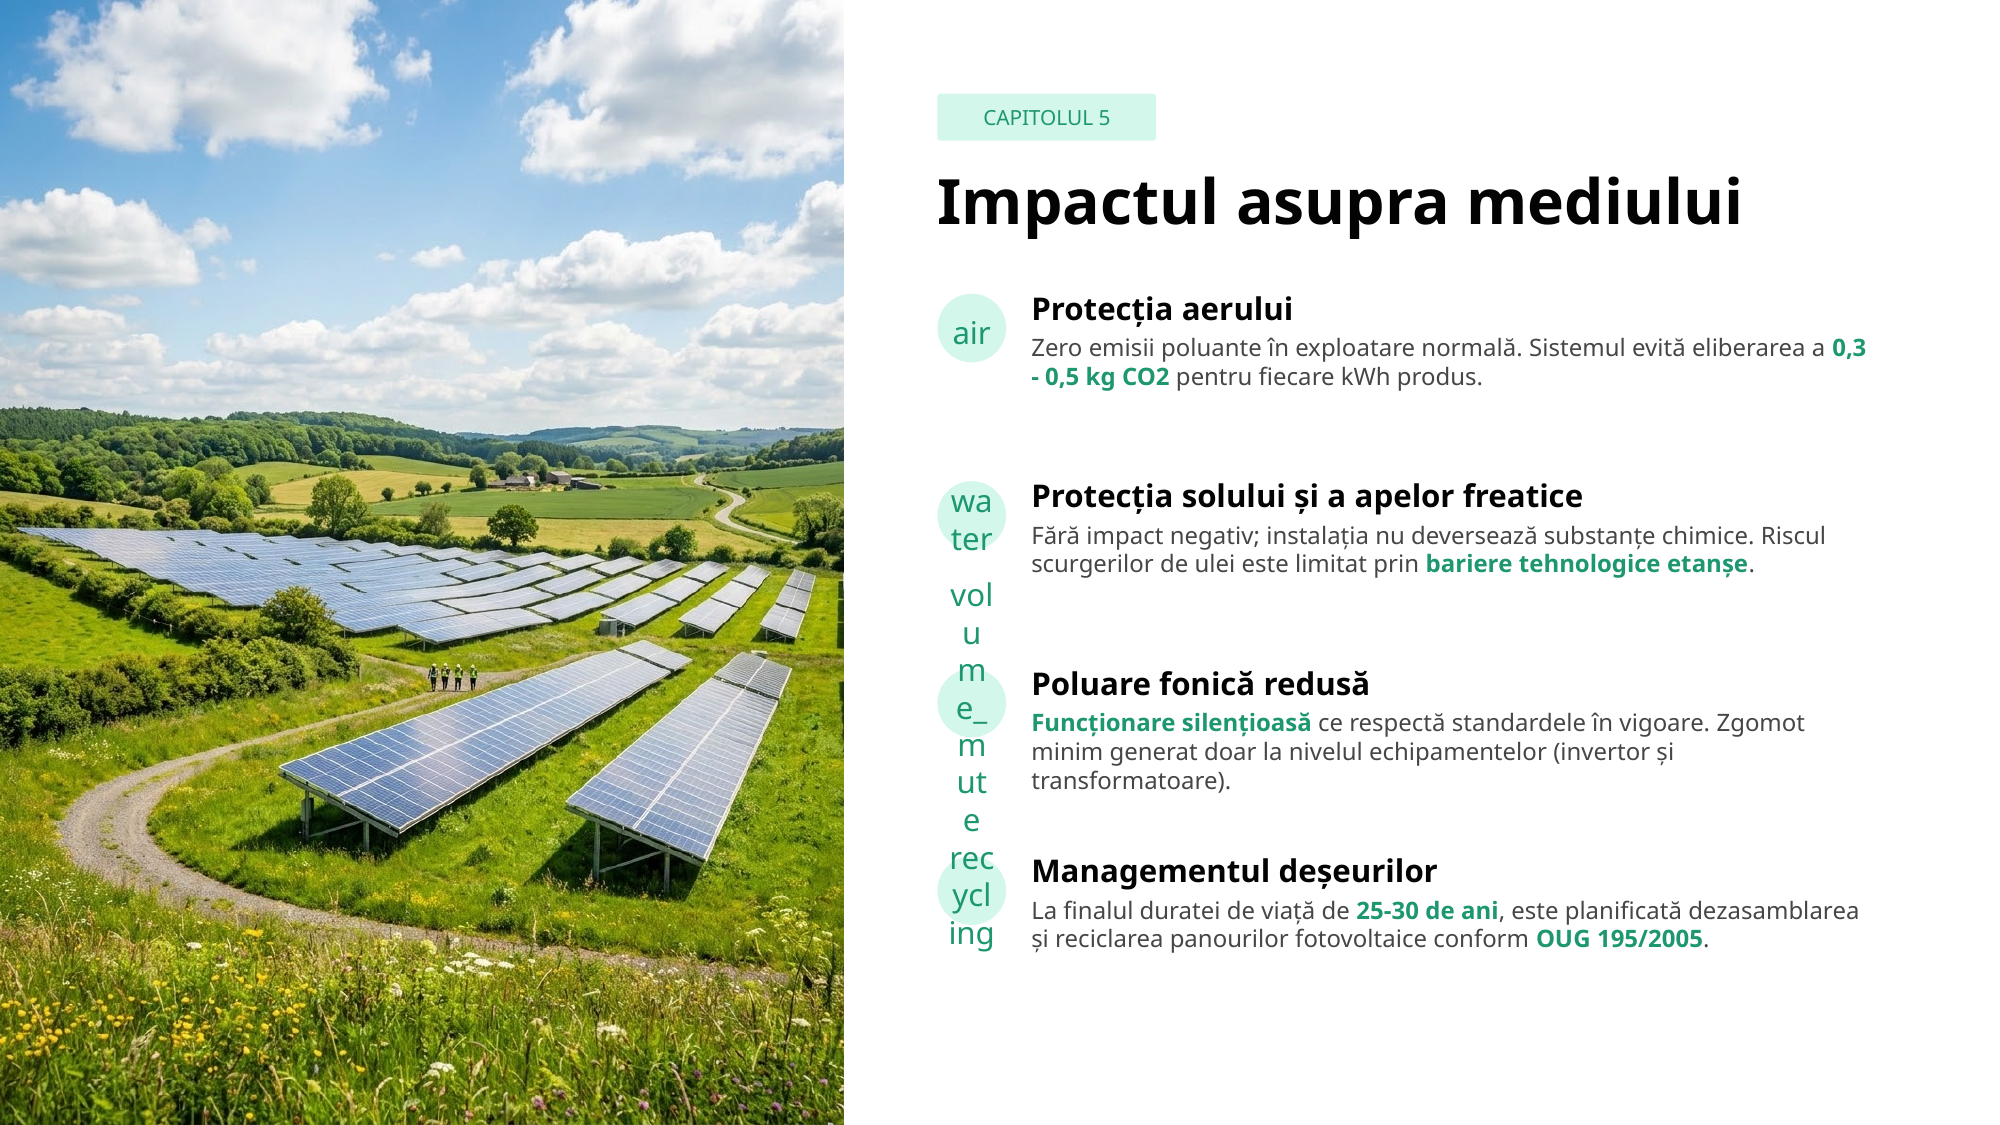

CAPITOLUL 5
Impactul asupra mediului
Protecția aerului
Zero emisii poluante în exploatare normală. Sistemul evită eliberarea a 0,3 - 0,5 kg CO2 pentru fiecare kWh produs.
air
Protecția solului și a apelor freatice
Fără impact negativ; instalația nu deversează substanțe chimice. Riscul scurgerilor de ulei este limitat prin bariere tehnologice etanșe.
water
Poluare fonică redusă
Funcționare silențioasă ce respectă standardele în vigoare. Zgomot minim generat doar la nivelul echipamentelor (invertor și transformatoare).
volume_mute
Managementul deșeurilor
La finalul duratei de viață de 25-30 de ani, este planificată dezasamblarea și reciclarea panourilor fotovoltaice conform OUG 195/2005.
recycling